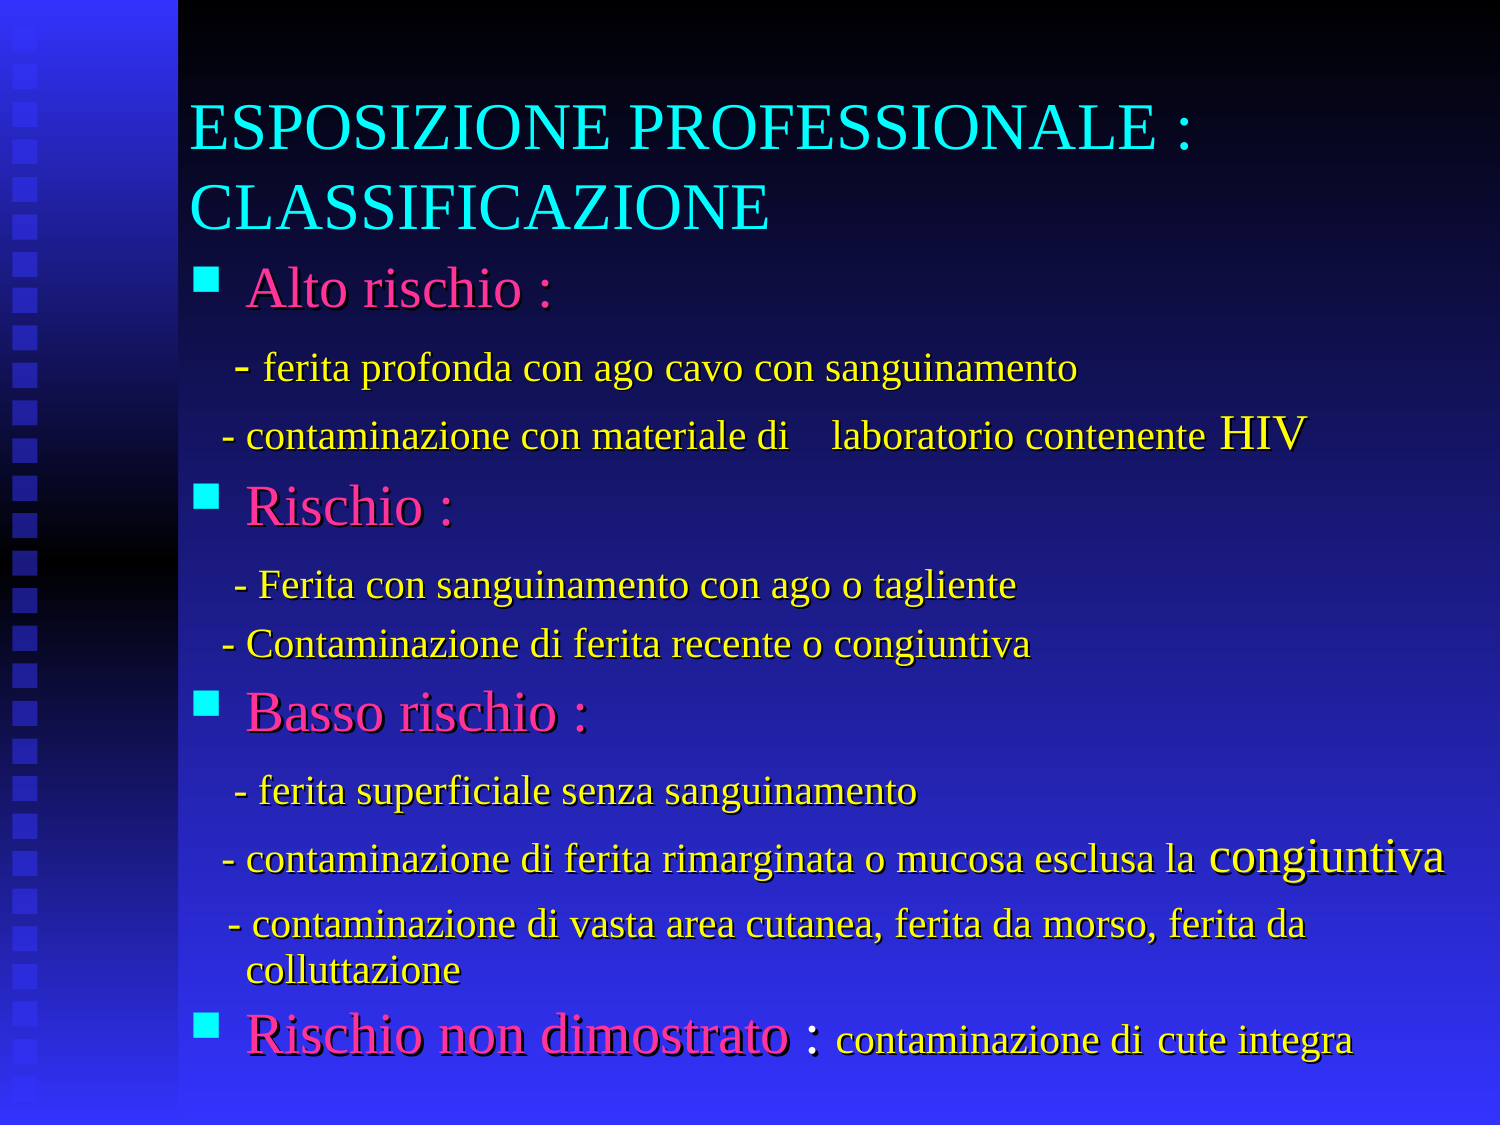

ESPOSIZIONE PROFESSIONALE : CLASSIFICAZIONE
Alto rischio :
 - ferita profonda con ago cavo con sanguinamento
 - contaminazione con materiale di laboratorio contenente HIV
Rischio :
 - Ferita con sanguinamento con ago o tagliente
 - Contaminazione di ferita recente o congiuntiva
Basso rischio :
 - ferita superficiale senza sanguinamento
 - contaminazione di ferita rimarginata o mucosa esclusa la congiuntiva
 - contaminazione di vasta area cutanea, ferita da morso, ferita da colluttazione
Rischio non dimostrato : contaminazione di cute integra